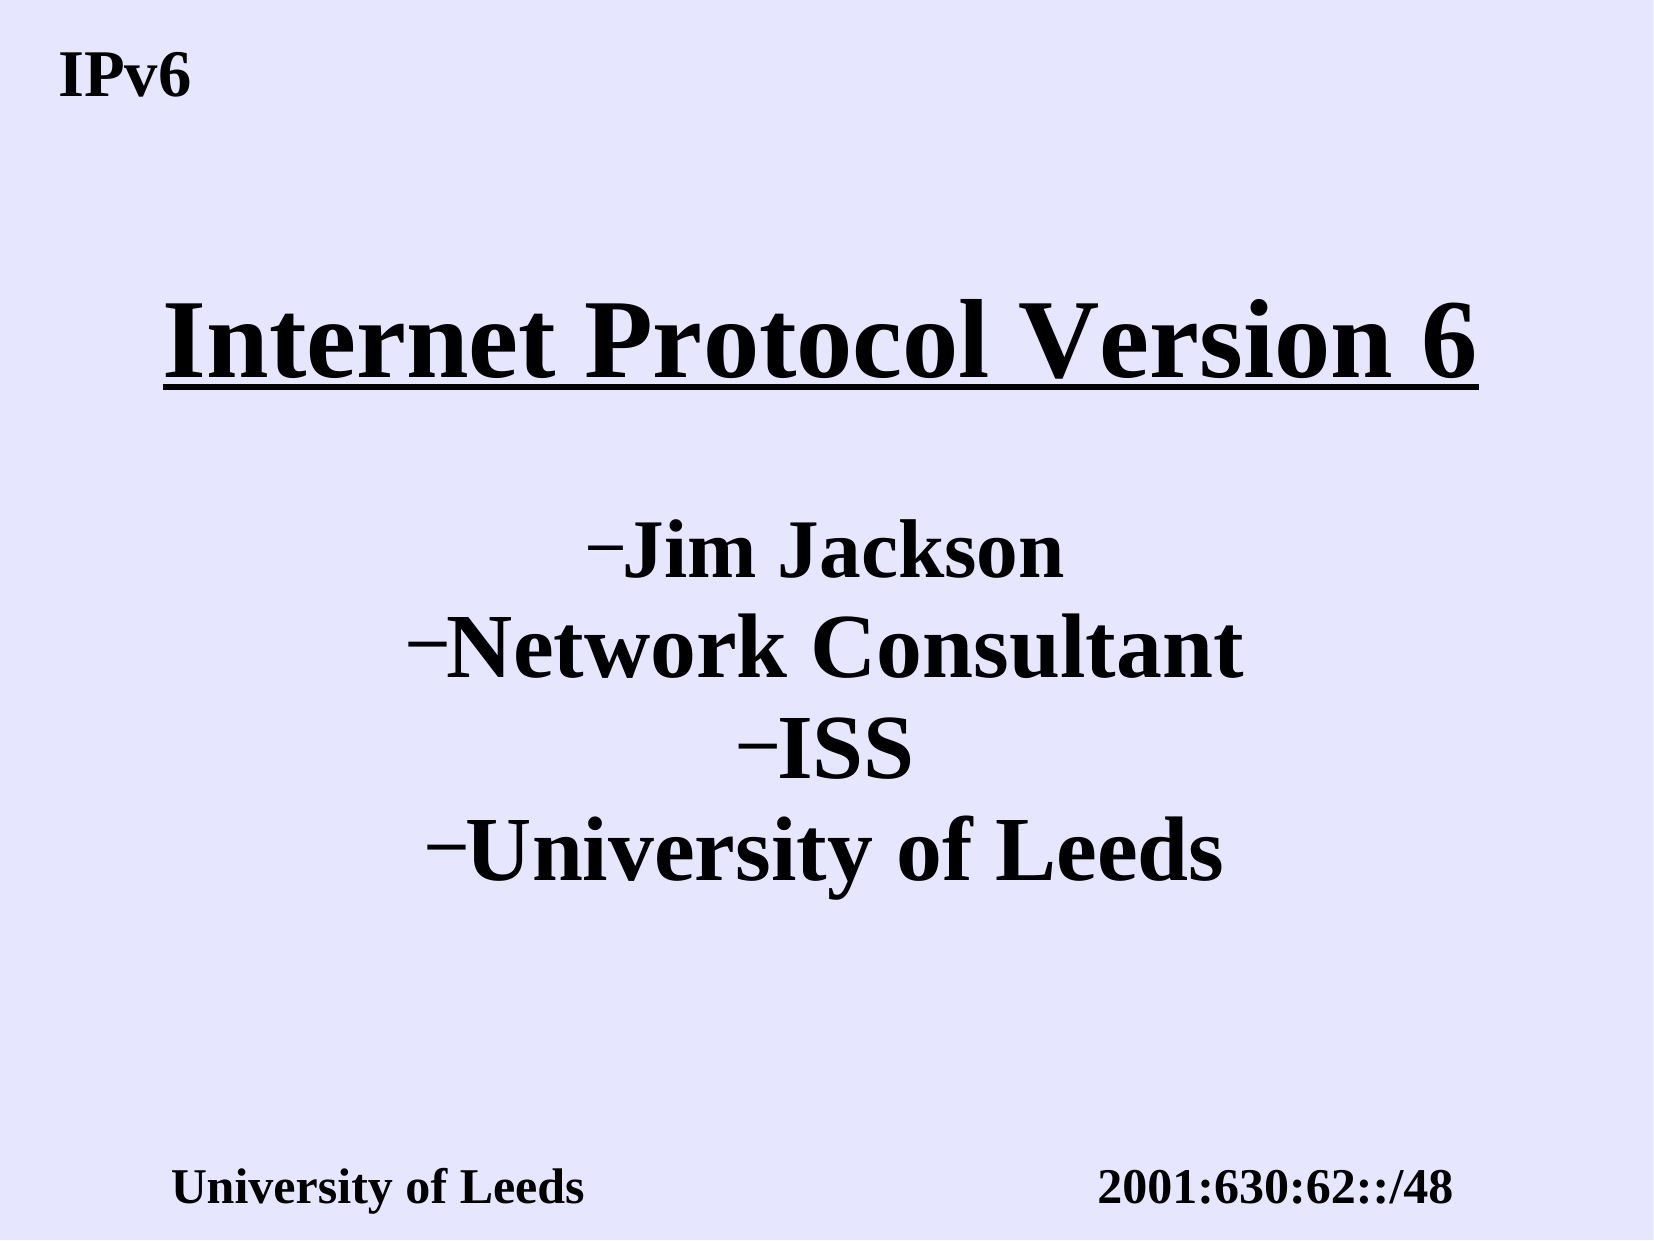

# Internet Protocol Version 6
Jim Jackson
Network Consultant
ISS
University of Leeds